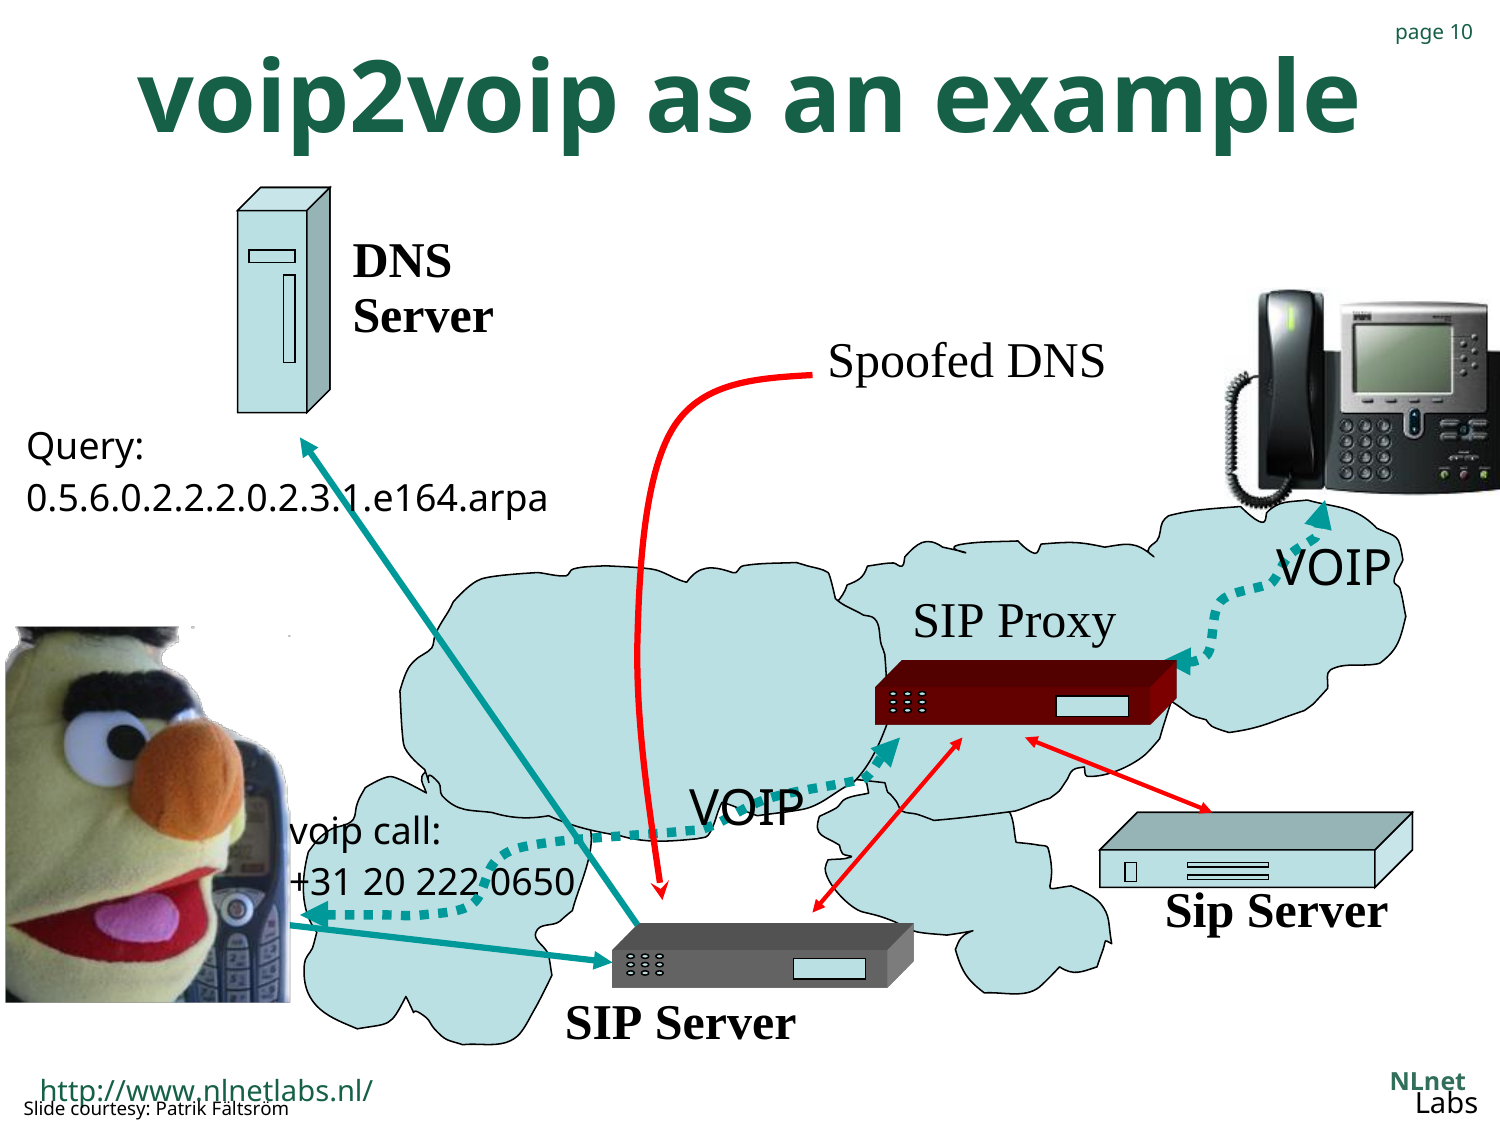

# voip2voip as an example
DNS
Server
Spoofed DNS
Query:
0.5.6.0.2.2.2.0.2.3.1.e164.arpa
VOIP
SIP Proxy
VOIP
voip call:
+31 20 222 0650
Sip Server
SIP Server
Slide courtesy: Patrik Fältsröm